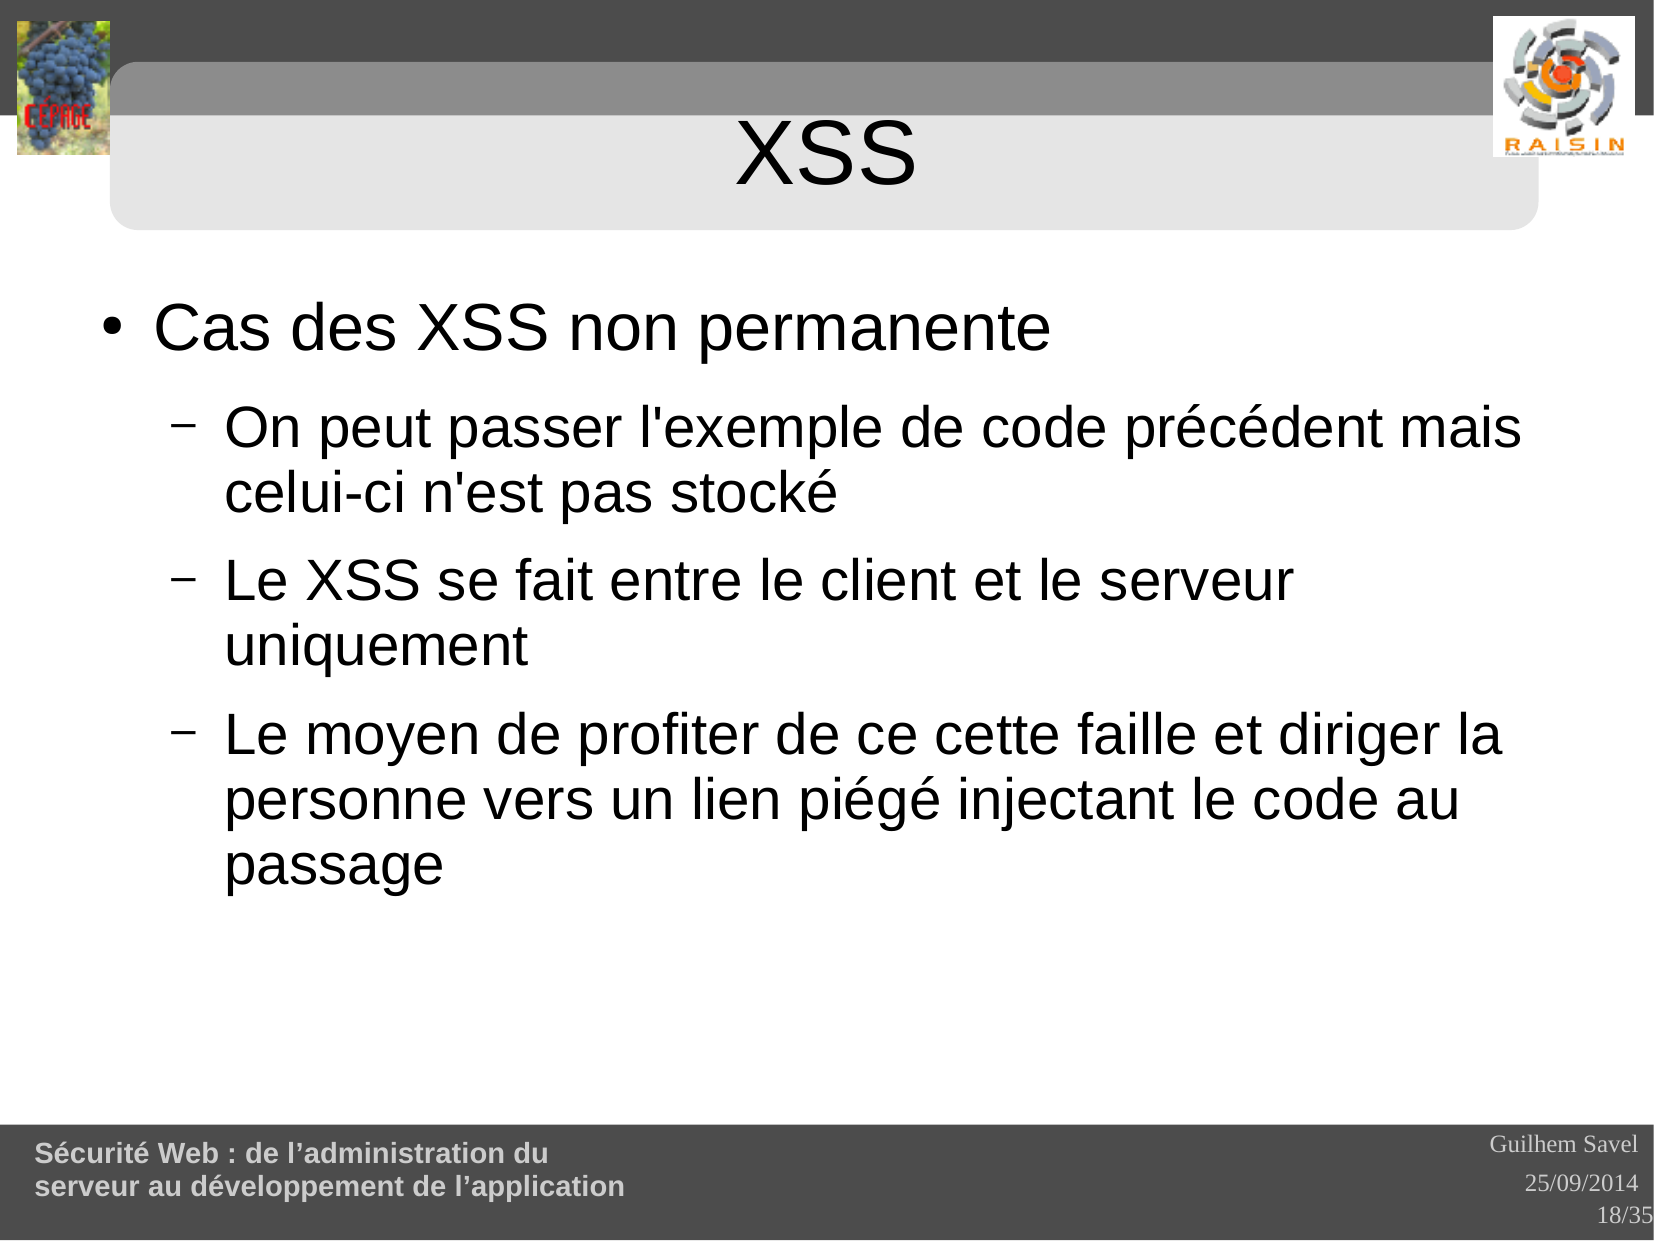

# XSS
Cas des XSS non permanente
On peut passer l'exemple de code précédent mais celui-ci n'est pas stocké
Le XSS se fait entre le client et le serveur uniquement
Le moyen de profiter de ce cette faille et diriger la personne vers un lien piégé injectant le code au passage